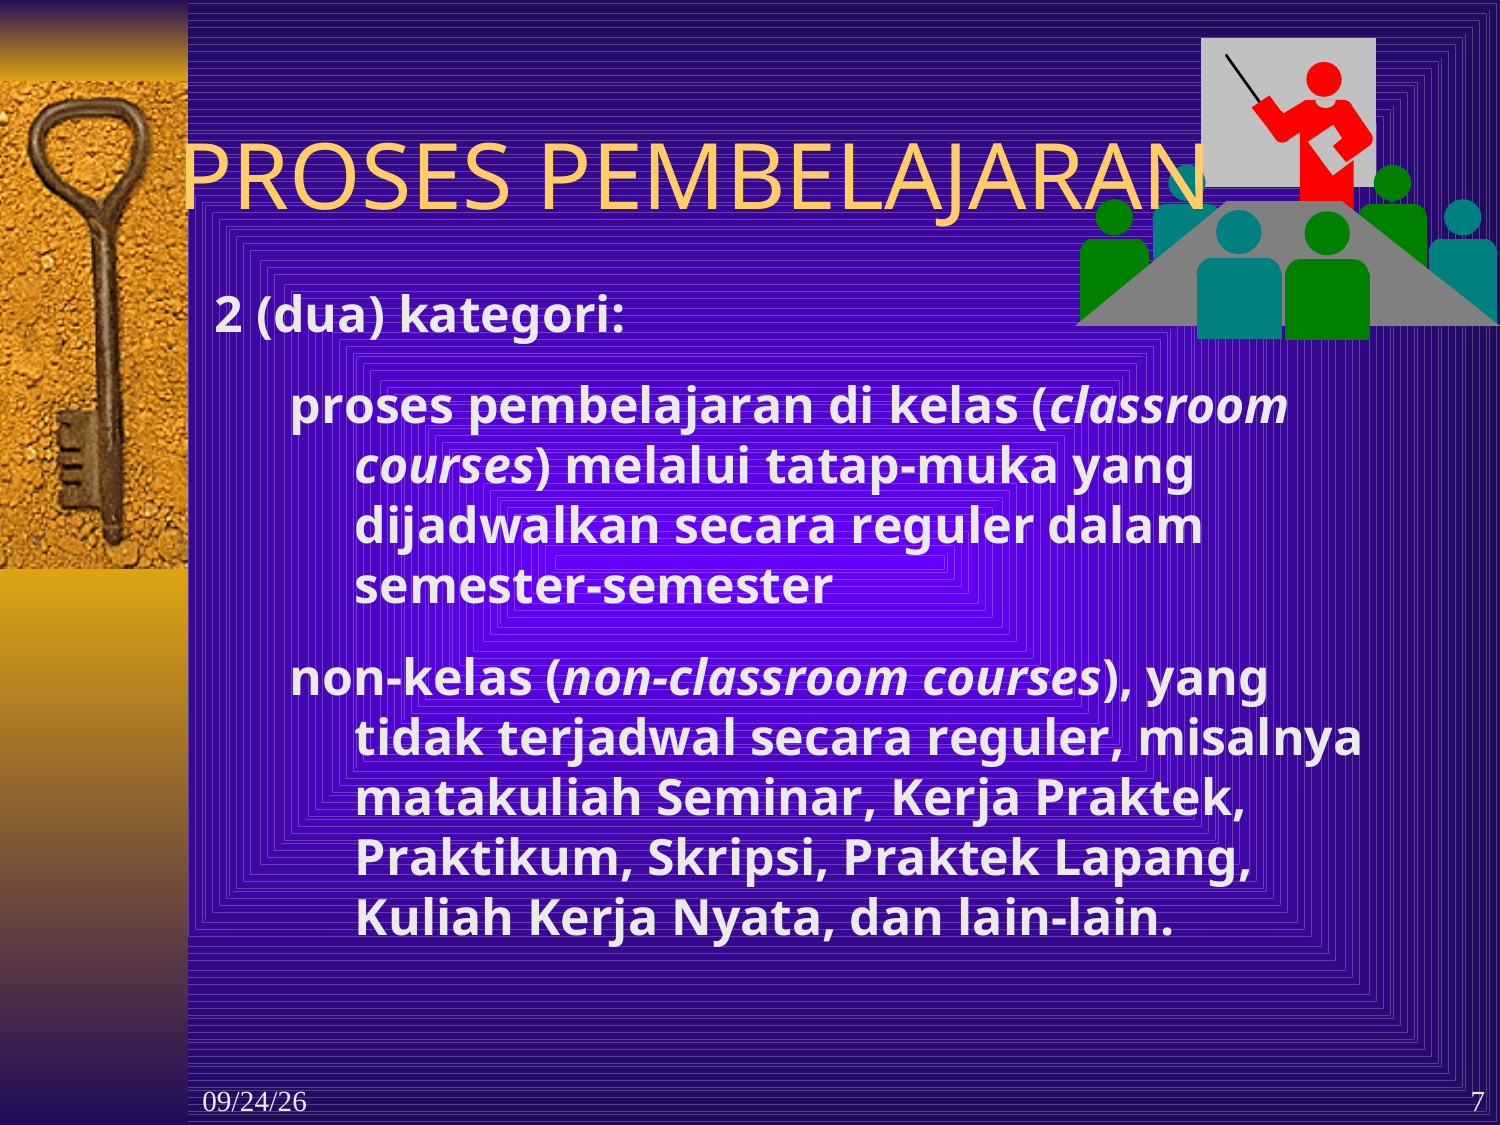

# PROSES PEMBELAJARAN
2 (dua) kategori:
proses pembelajaran di kelas (classroom courses) melalui tatap-muka yang dijadwalkan secara reguler dalam semester-semester
non-kelas (non-classroom courses), yang tidak terjadwal secara reguler, misalnya matakuliah Seminar, Kerja Praktek, Praktikum, Skripsi, Praktek Lapang, Kuliah Kerja Nyata, dan lain-lain.
7